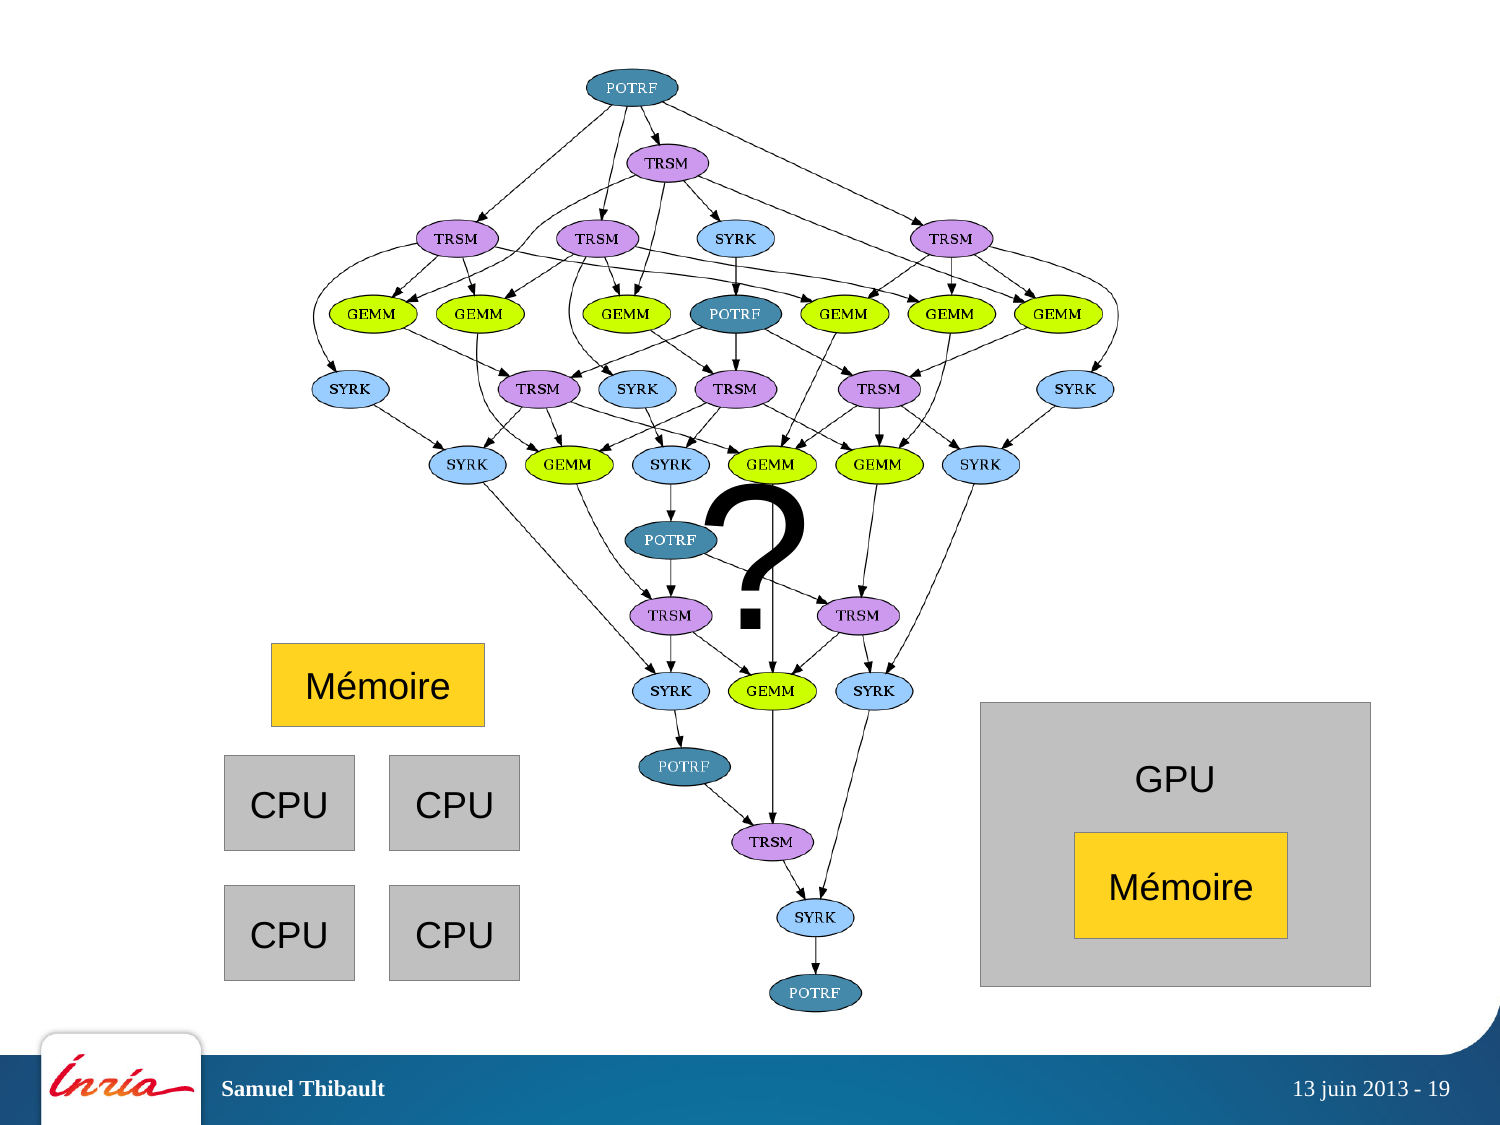

?
Mémoire
GPU
CPU
CPU
Mémoire
CPU
CPU
19
Samuel Thibault
13 juin 2013